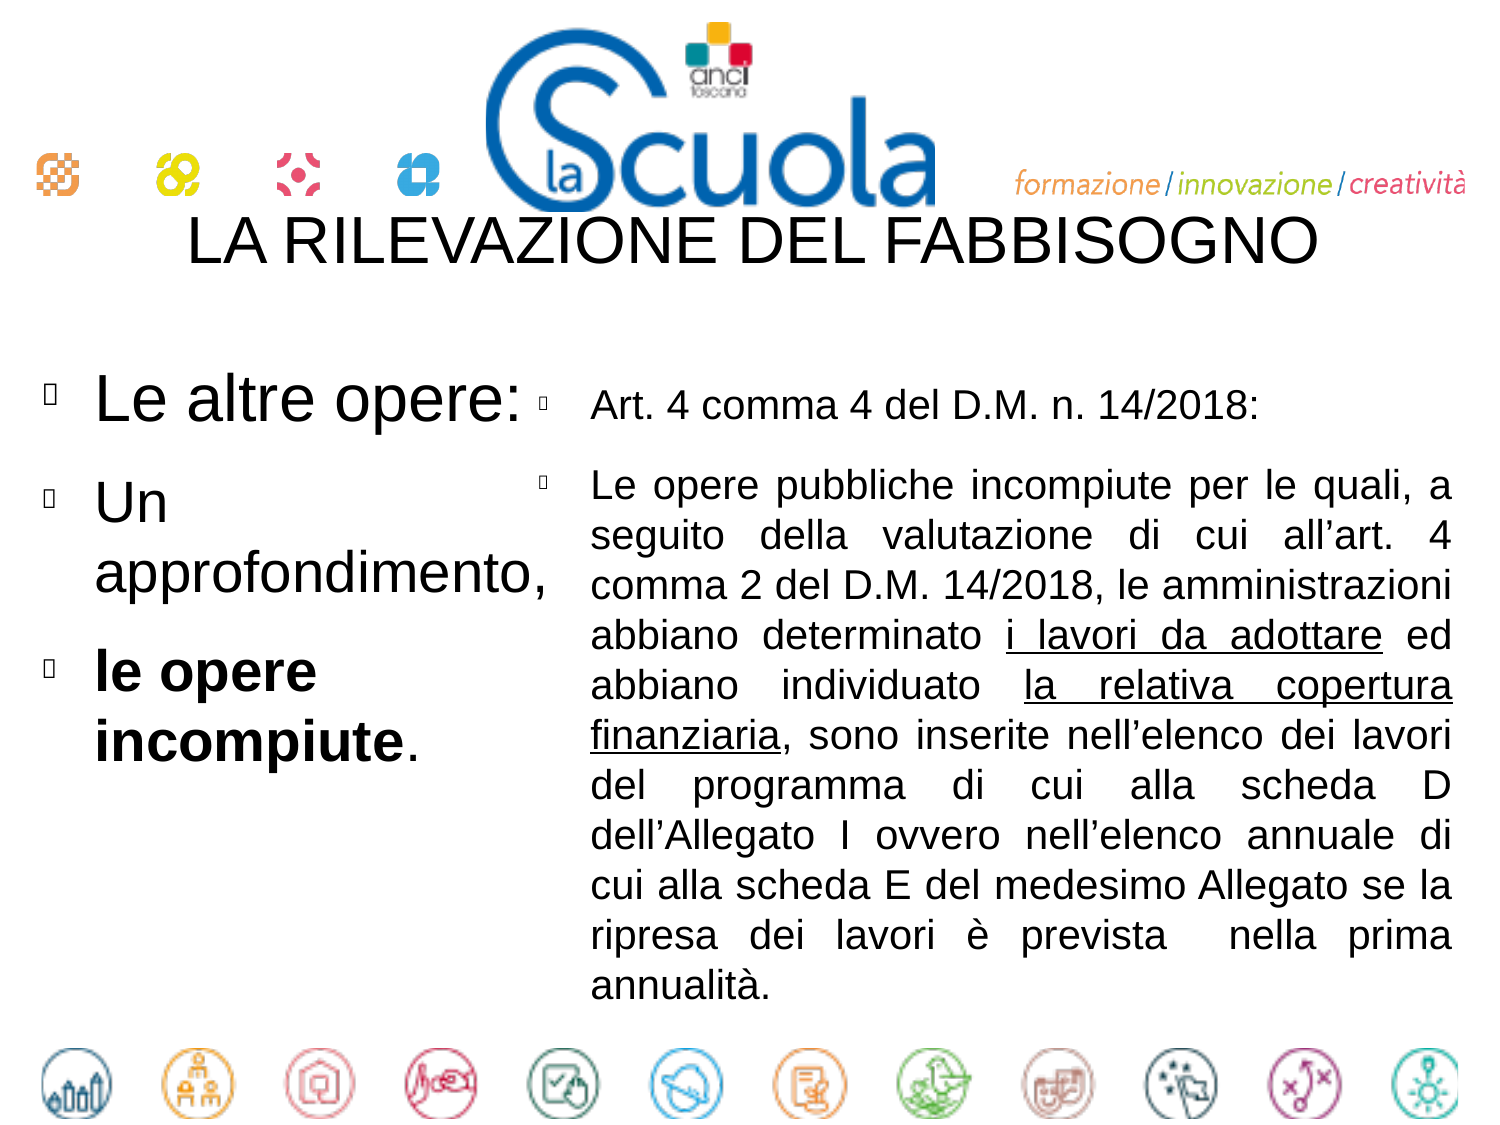

LA RILEVAZIONE DEL FABBISOGNO
Le altre opere:
Un approfondimento,
le opere incompiute.
Art. 4 comma 4 del D.M. n. 14/2018:
Le opere pubbliche incompiute per le quali, a seguito della valutazione di cui all’art. 4 comma 2 del D.M. 14/2018, le amministrazioni abbiano determinato i lavori da adottare ed abbiano individuato la relativa copertura finanziaria, sono inserite nell’elenco dei lavori del programma di cui alla scheda D dell’Allegato I ovvero nell’elenco annuale di cui alla scheda E del medesimo Allegato se la ripresa dei lavori è prevista nella prima annualità.